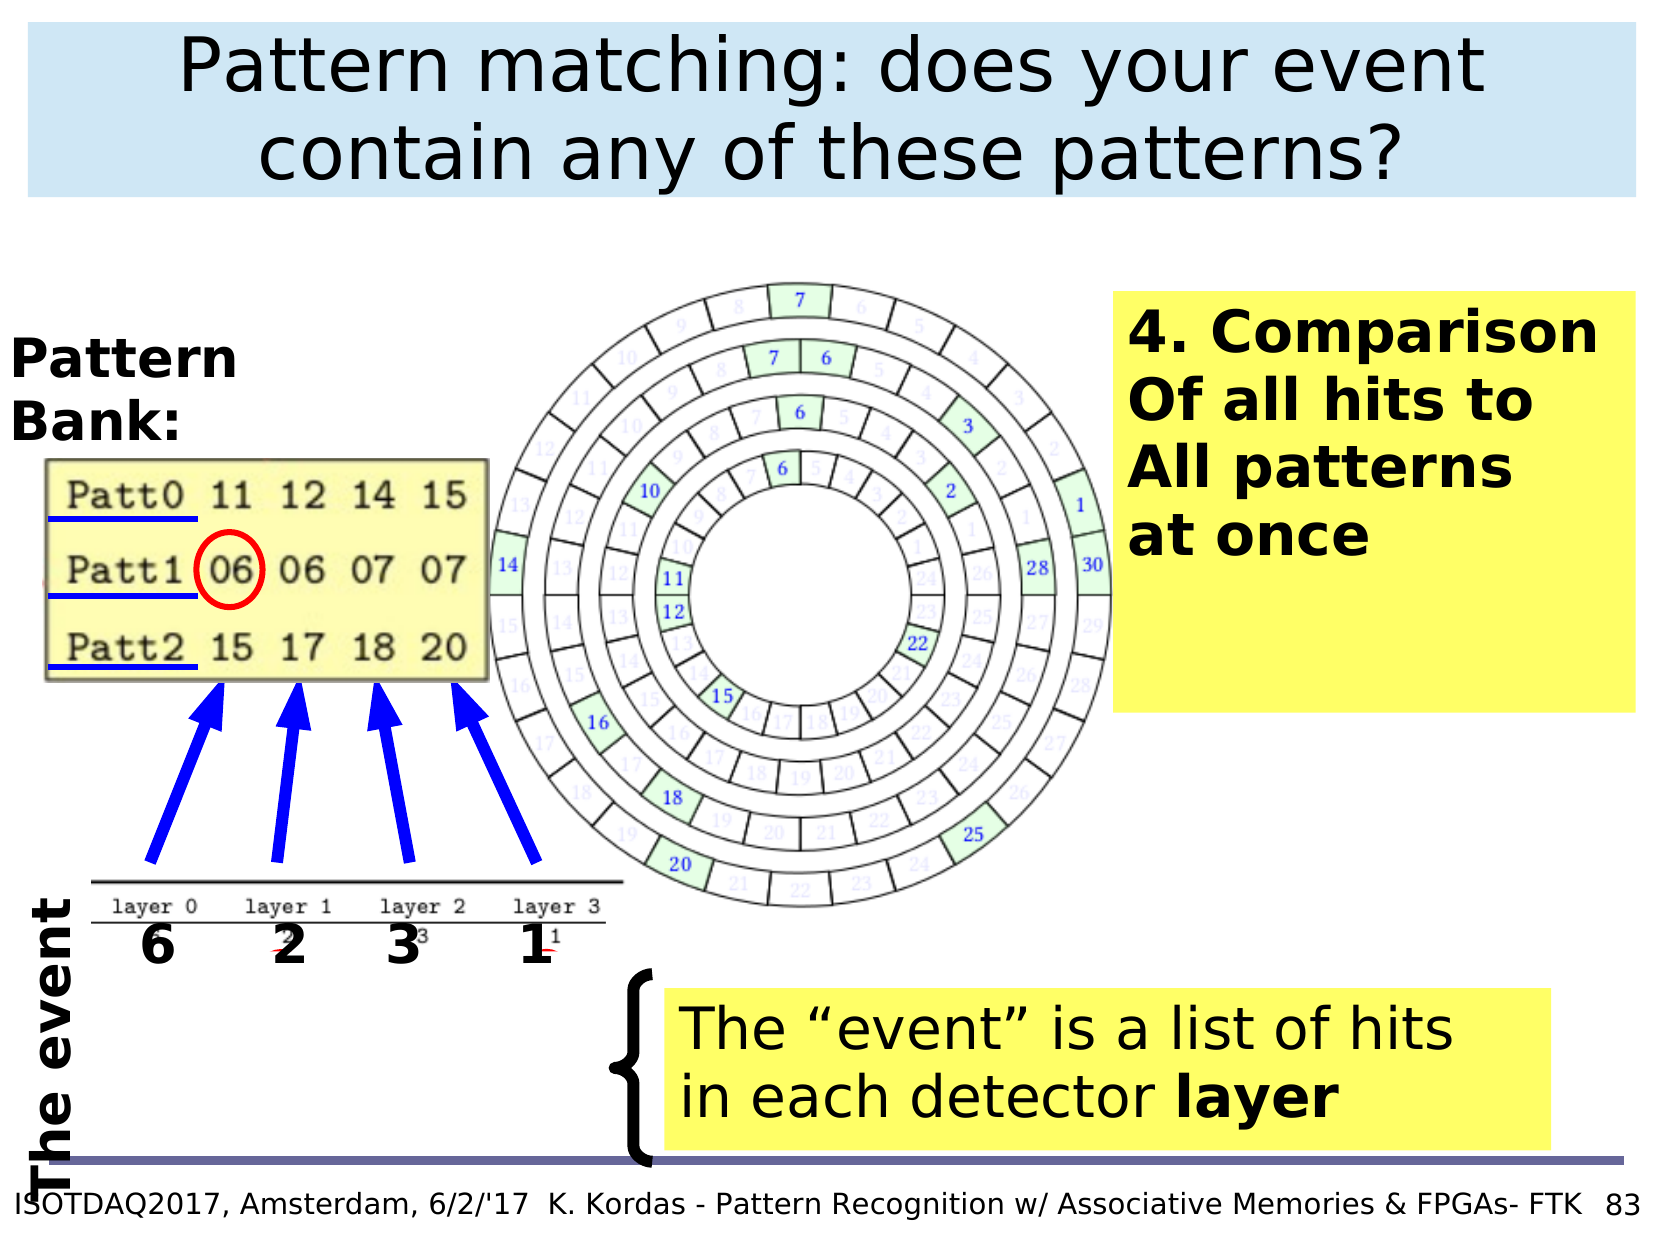

# Pattern matching: does your event contain any of these patterns?
In this example:
4. Comparison
Of all hits to
All patterns
at once
Pattern Bank:
6 2 3 1
The event
The “event” is a list of hits
in each detector layer
ISOTDAQ2017, Amsterdam, 6/2/'17
K. Kordas - Pattern Recognition w/ Associative Memories & FPGAs- FTK
83